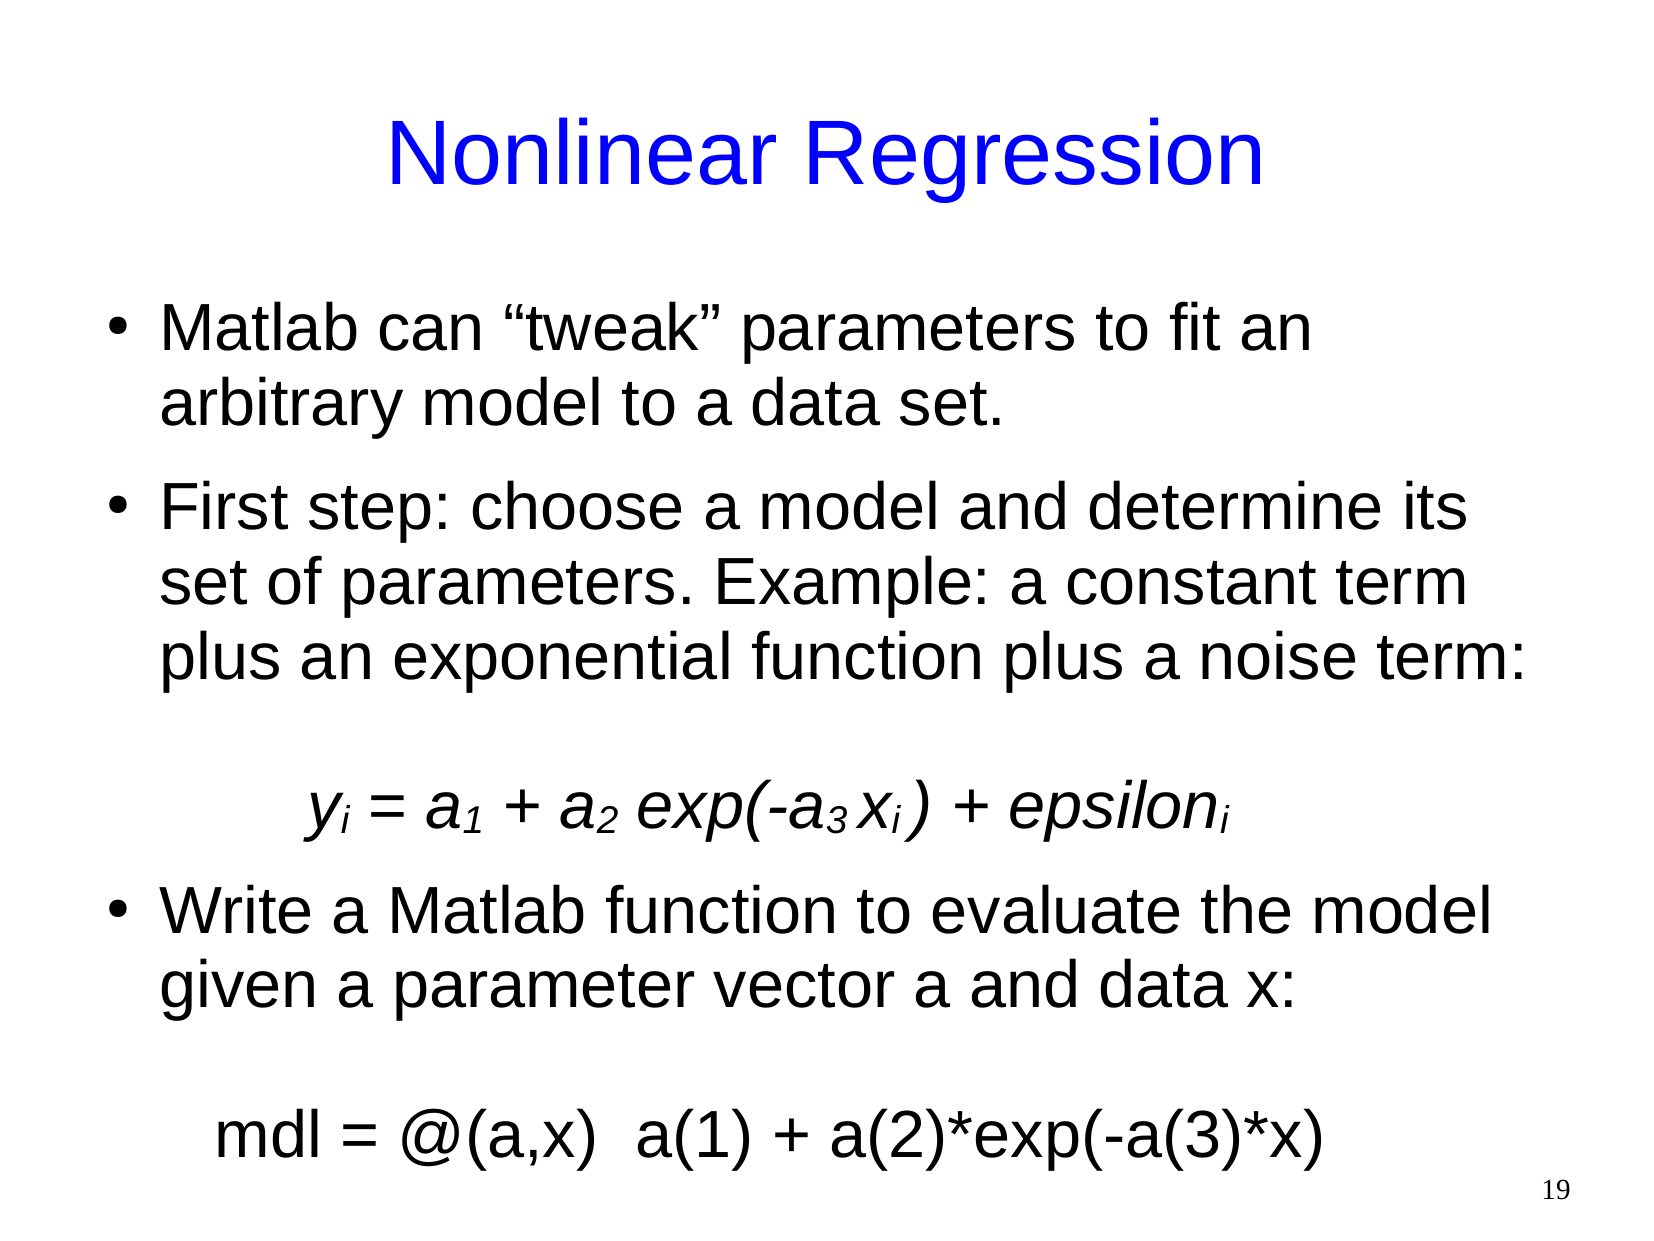

# Nonlinear Regression
Matlab can “tweak” parameters to fit an arbitrary model to a data set.
First step: choose a model and determine its set of parameters. Example: a constant term plus an exponential function plus a noise term:
 yi = a1 + a2 exp(-a3 xi ) + epsiloni
Write a Matlab function to evaluate the model given a parameter vector a and data x:
 mdl = @(a,x) a(1) + a(2)*exp(-a(3)*x)
19